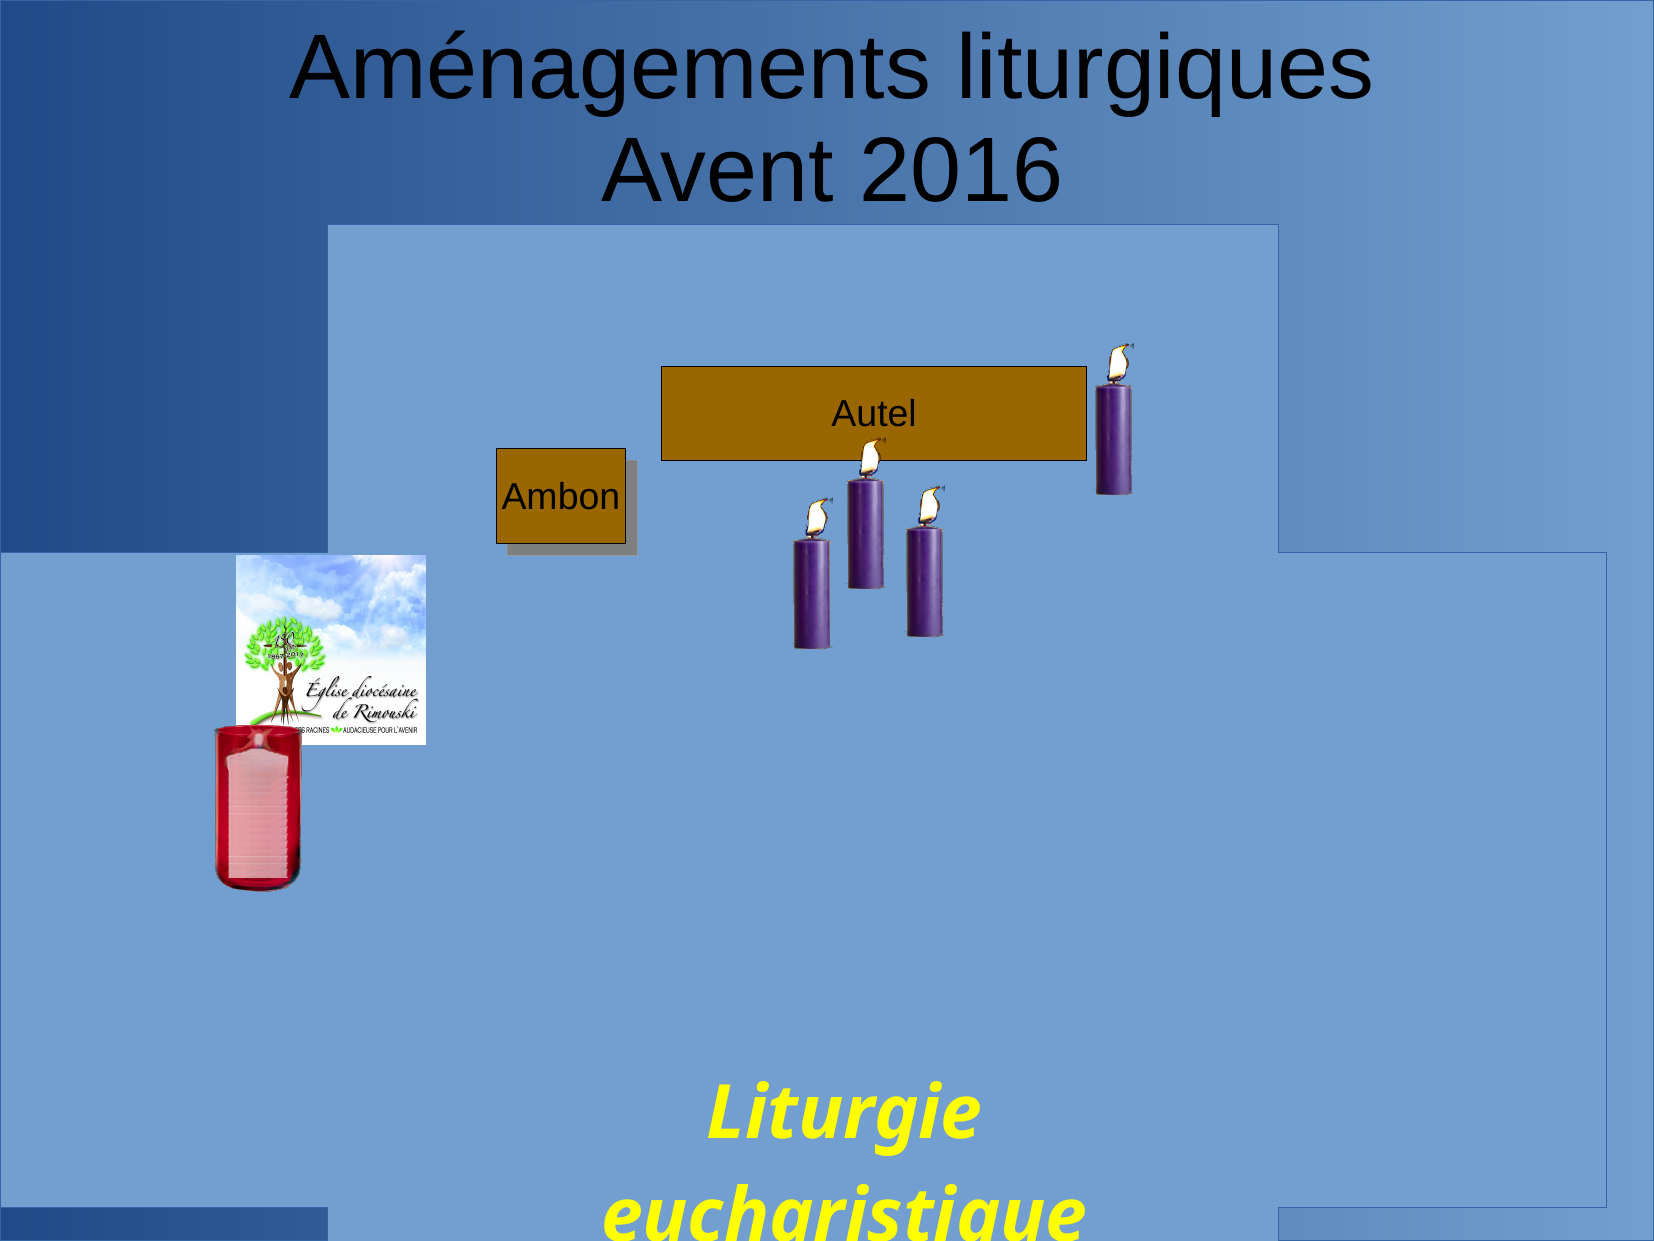

# Aménagements liturgiques Avent 2016
Autel
Ambon
Liturgie eucharistique
Semaine 4 – 18 déc.